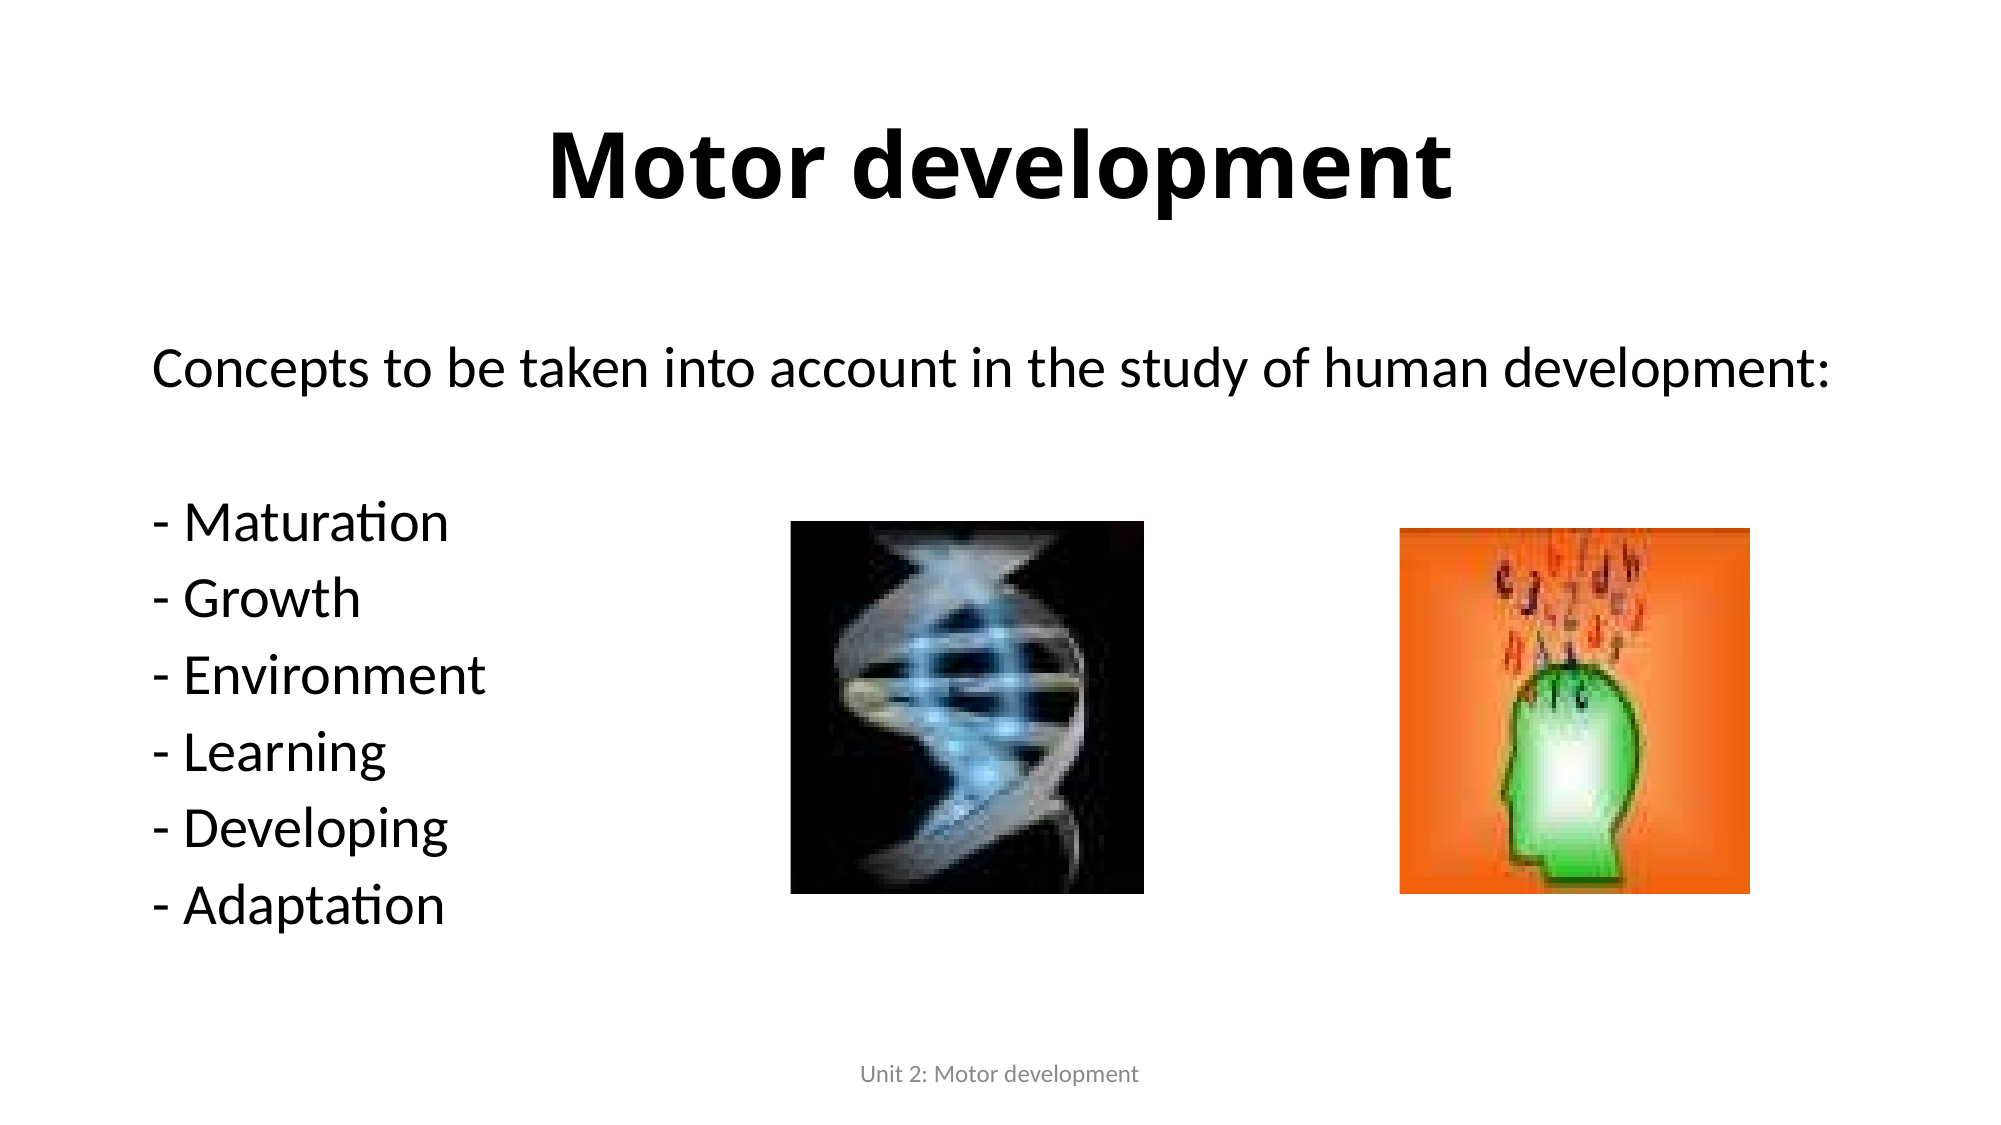

Motor development
Concepts to be taken into account in the study of human development:
- Maturation
- Growth
- Environment
- Learning
- Developing
- Adaptation
Unit 2: Motor development